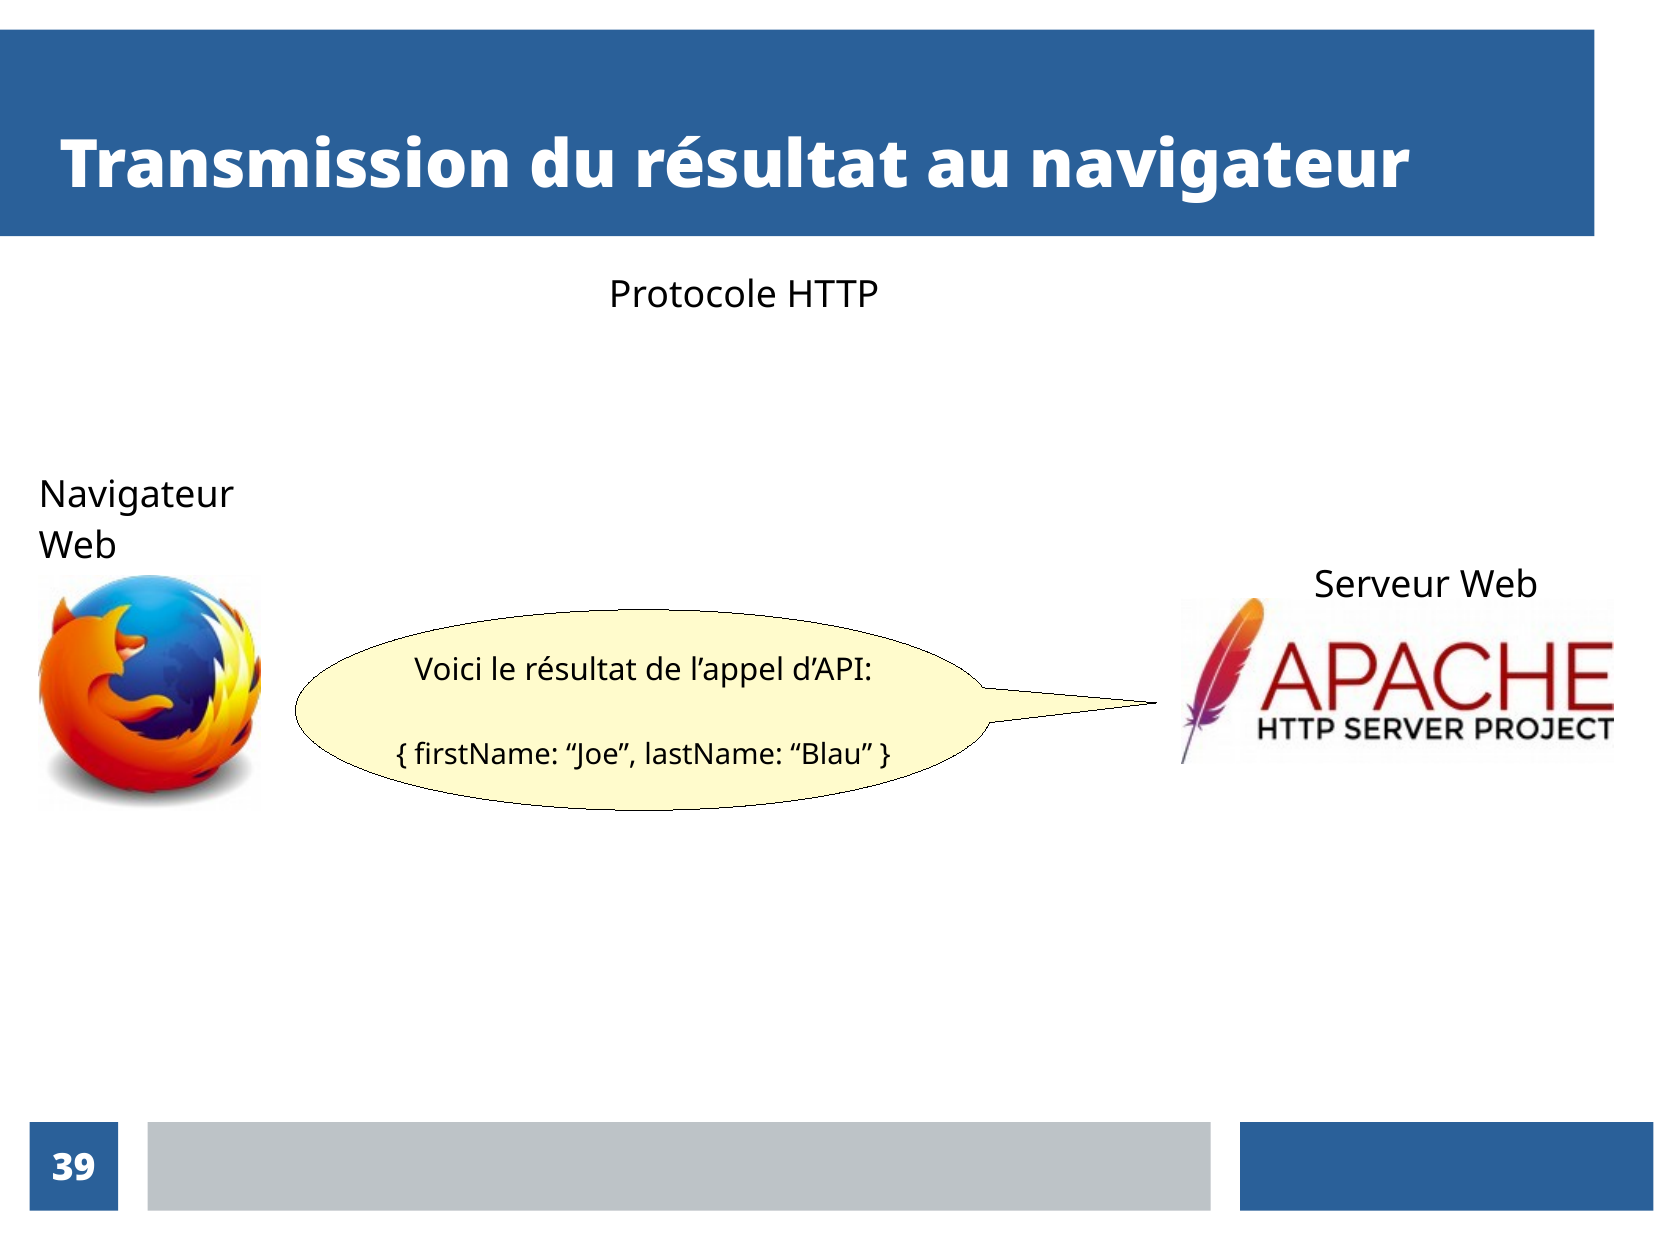

# Transmission du résultat au navigateur
Protocole HTTP
Navigateur Web
Serveur Web
Voici le résultat de l’appel d’API:
{ firstName: “Joe”, lastName: “Blau” }
39